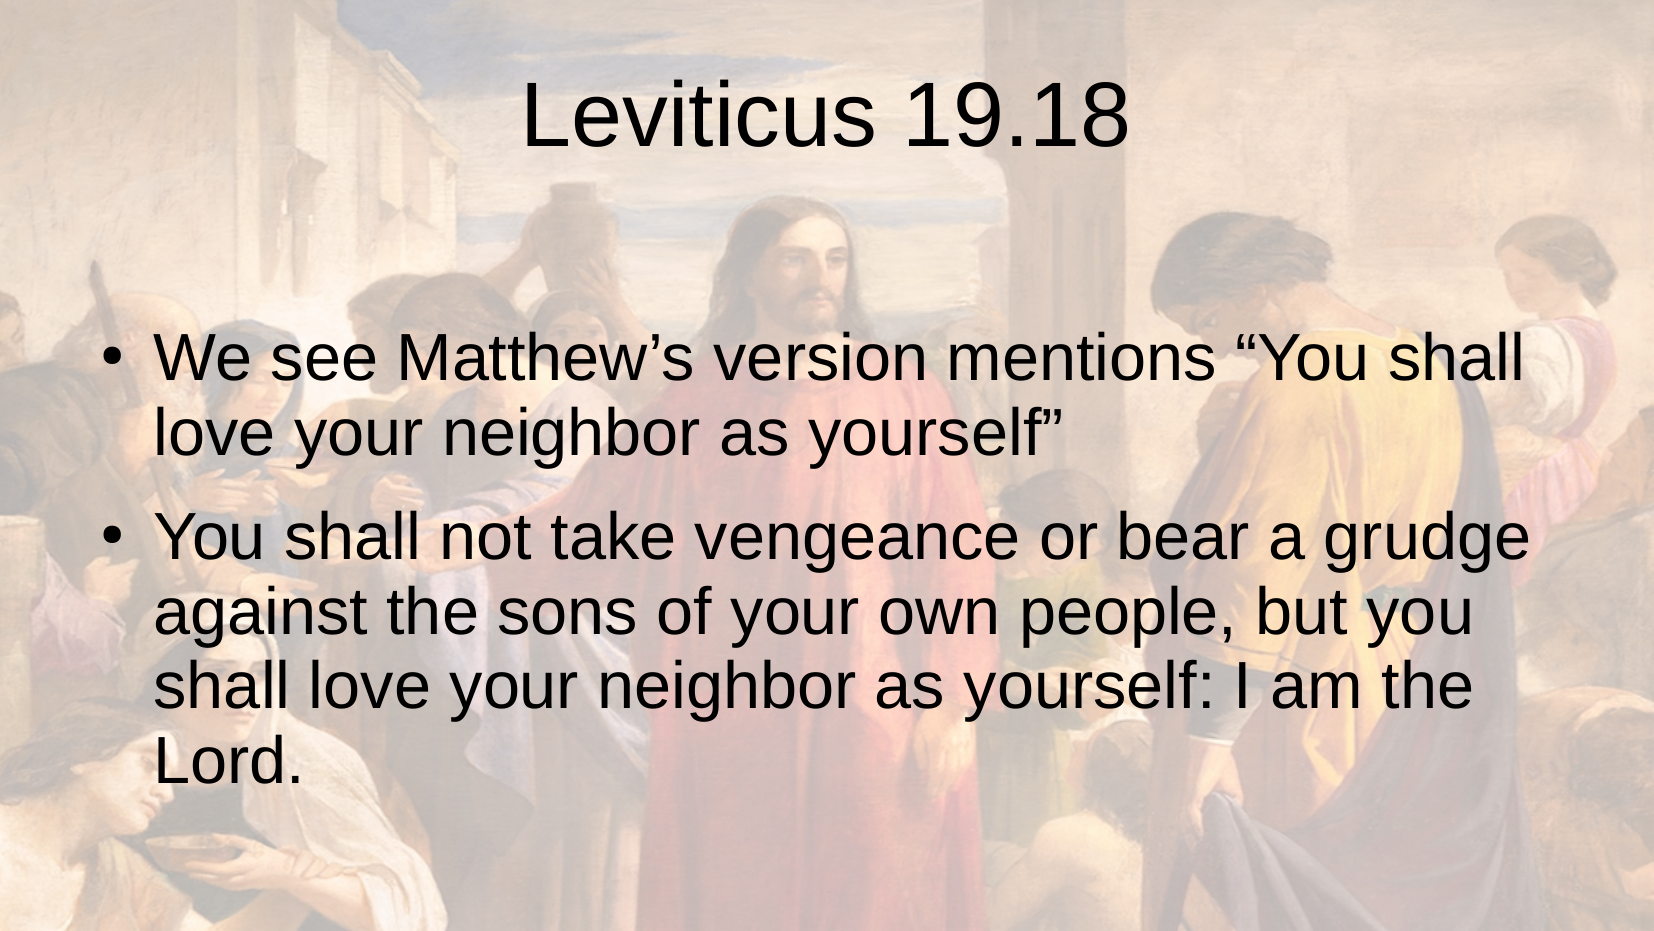

# Leviticus 19.18
We see Matthew’s version mentions “You shall love your neighbor as yourself”
You shall not take vengeance or bear a grudge against the sons of your own people, but you shall love your neighbor as yourself: I am the Lord.